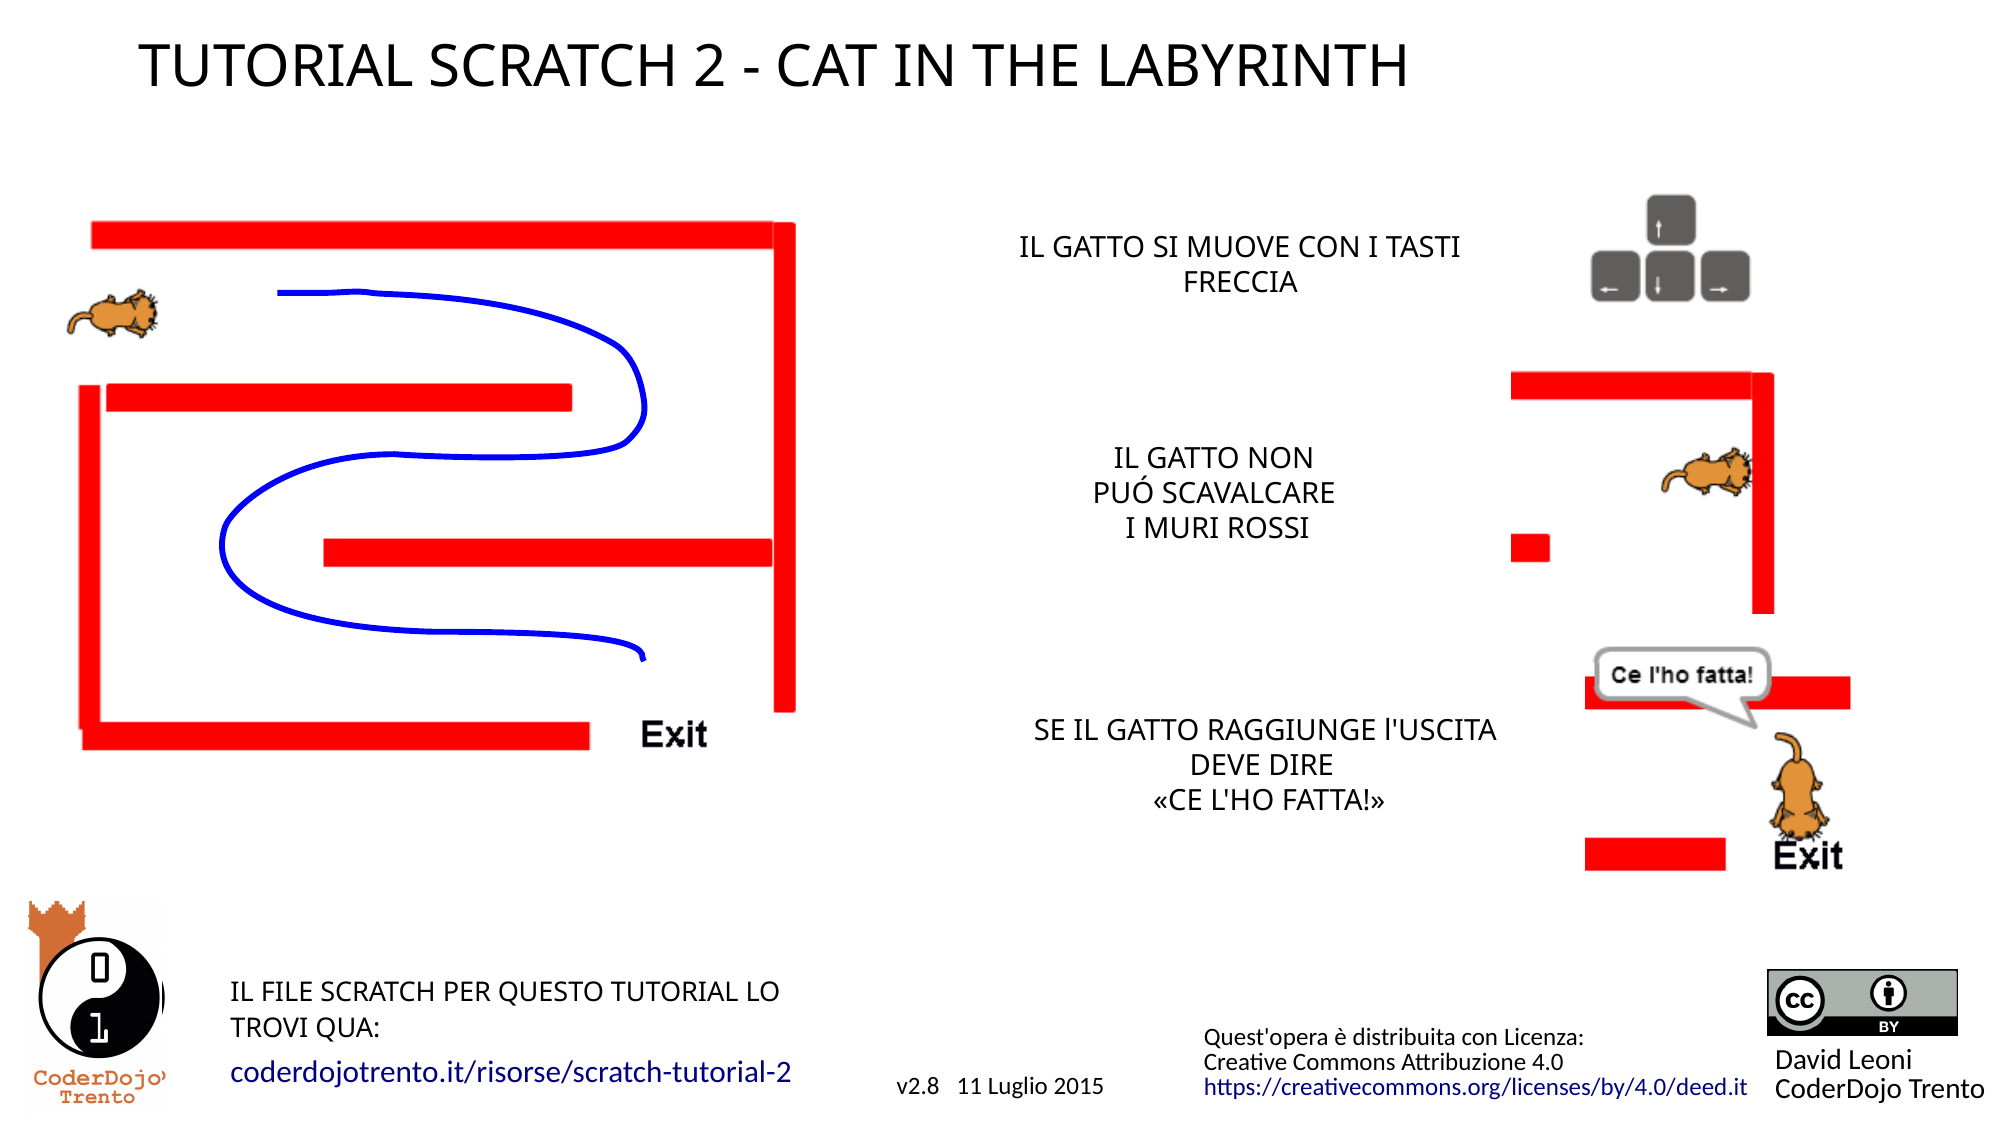

TUTORIAL SCRATCH 2 - CAT IN THE LABYRINTH
IL GATTO SI MUOVE CON I TASTI FRECCIA
IL GATTO NON
PUÓ SCAVALCARE
I MURI ROSSI
SE IL GATTO RAGGIUNGE l'USCITA DEVE DIRE
 «CE L'HO FATTA!»
IL FILE SCRATCH PER QUESTO TUTORIAL LO TROVI QUA:
coderdojotrento.it/risorse/scratch-tutorial-2
 v2.8 11 Luglio 2015